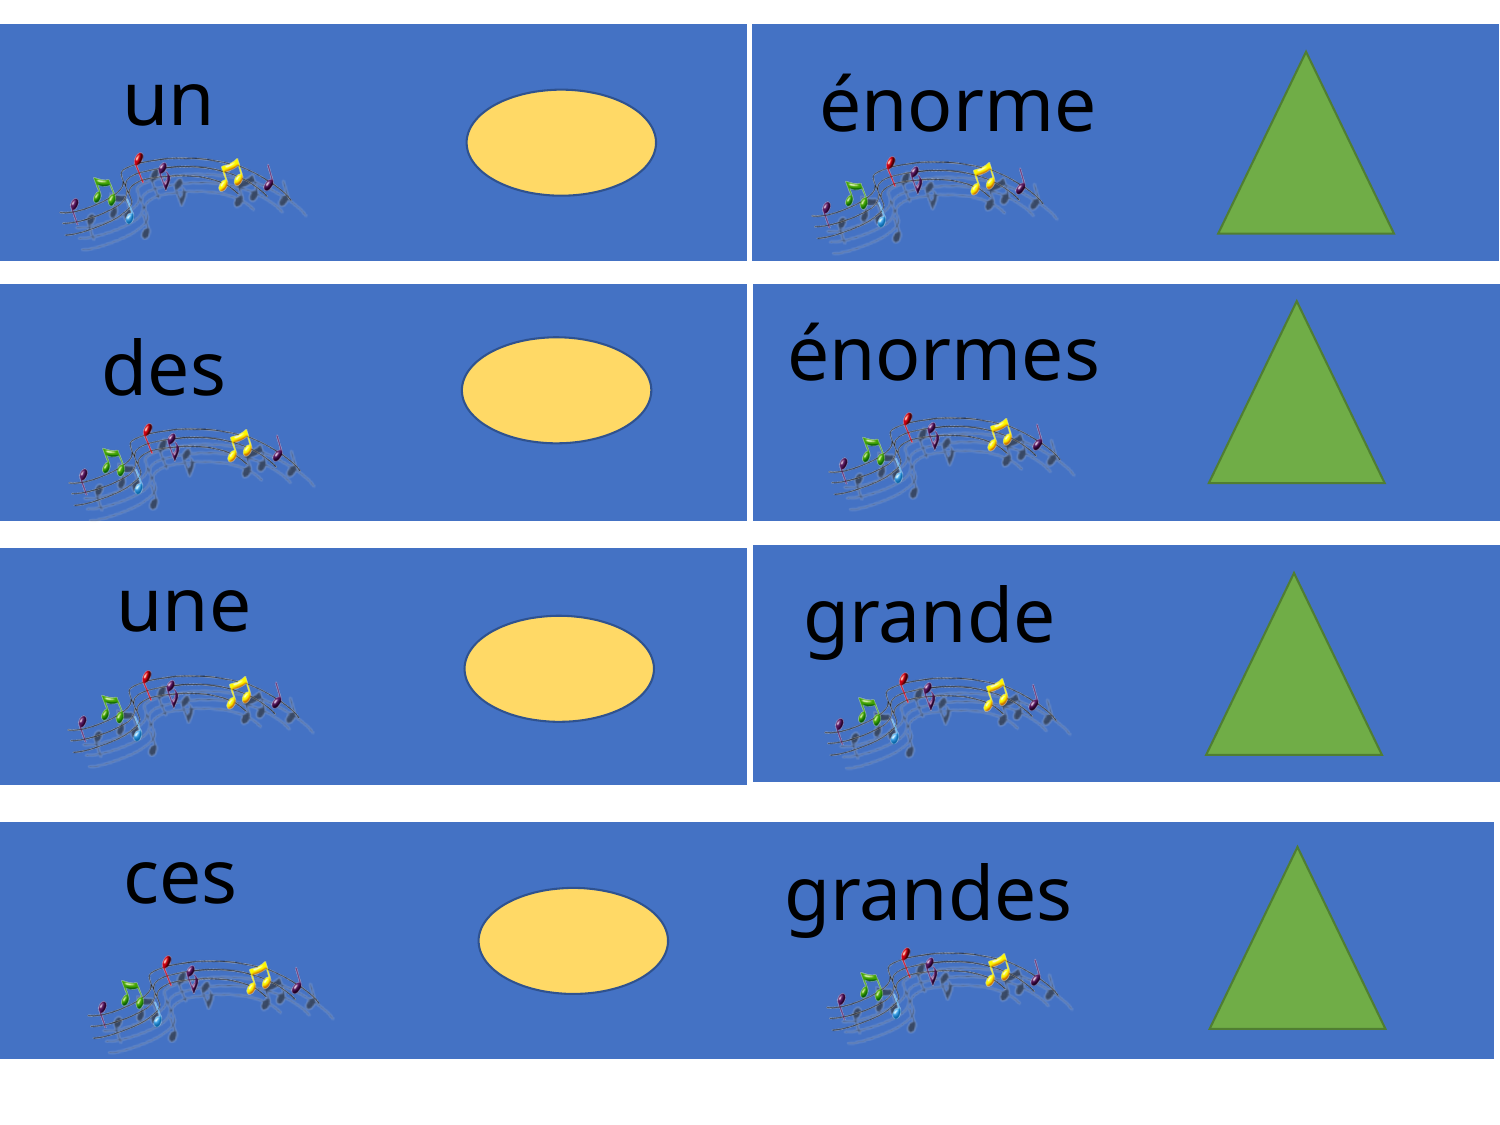

| | |
| --- | --- |
| | |
| --- | --- |
un
énorme
| | |
| --- | --- |
| | |
| --- | --- |
énormes
des
| | |
| --- | --- |
| | |
| --- | --- |
une
grande
ces
| | |
| --- | --- |
| | |
| --- | --- |
grandes